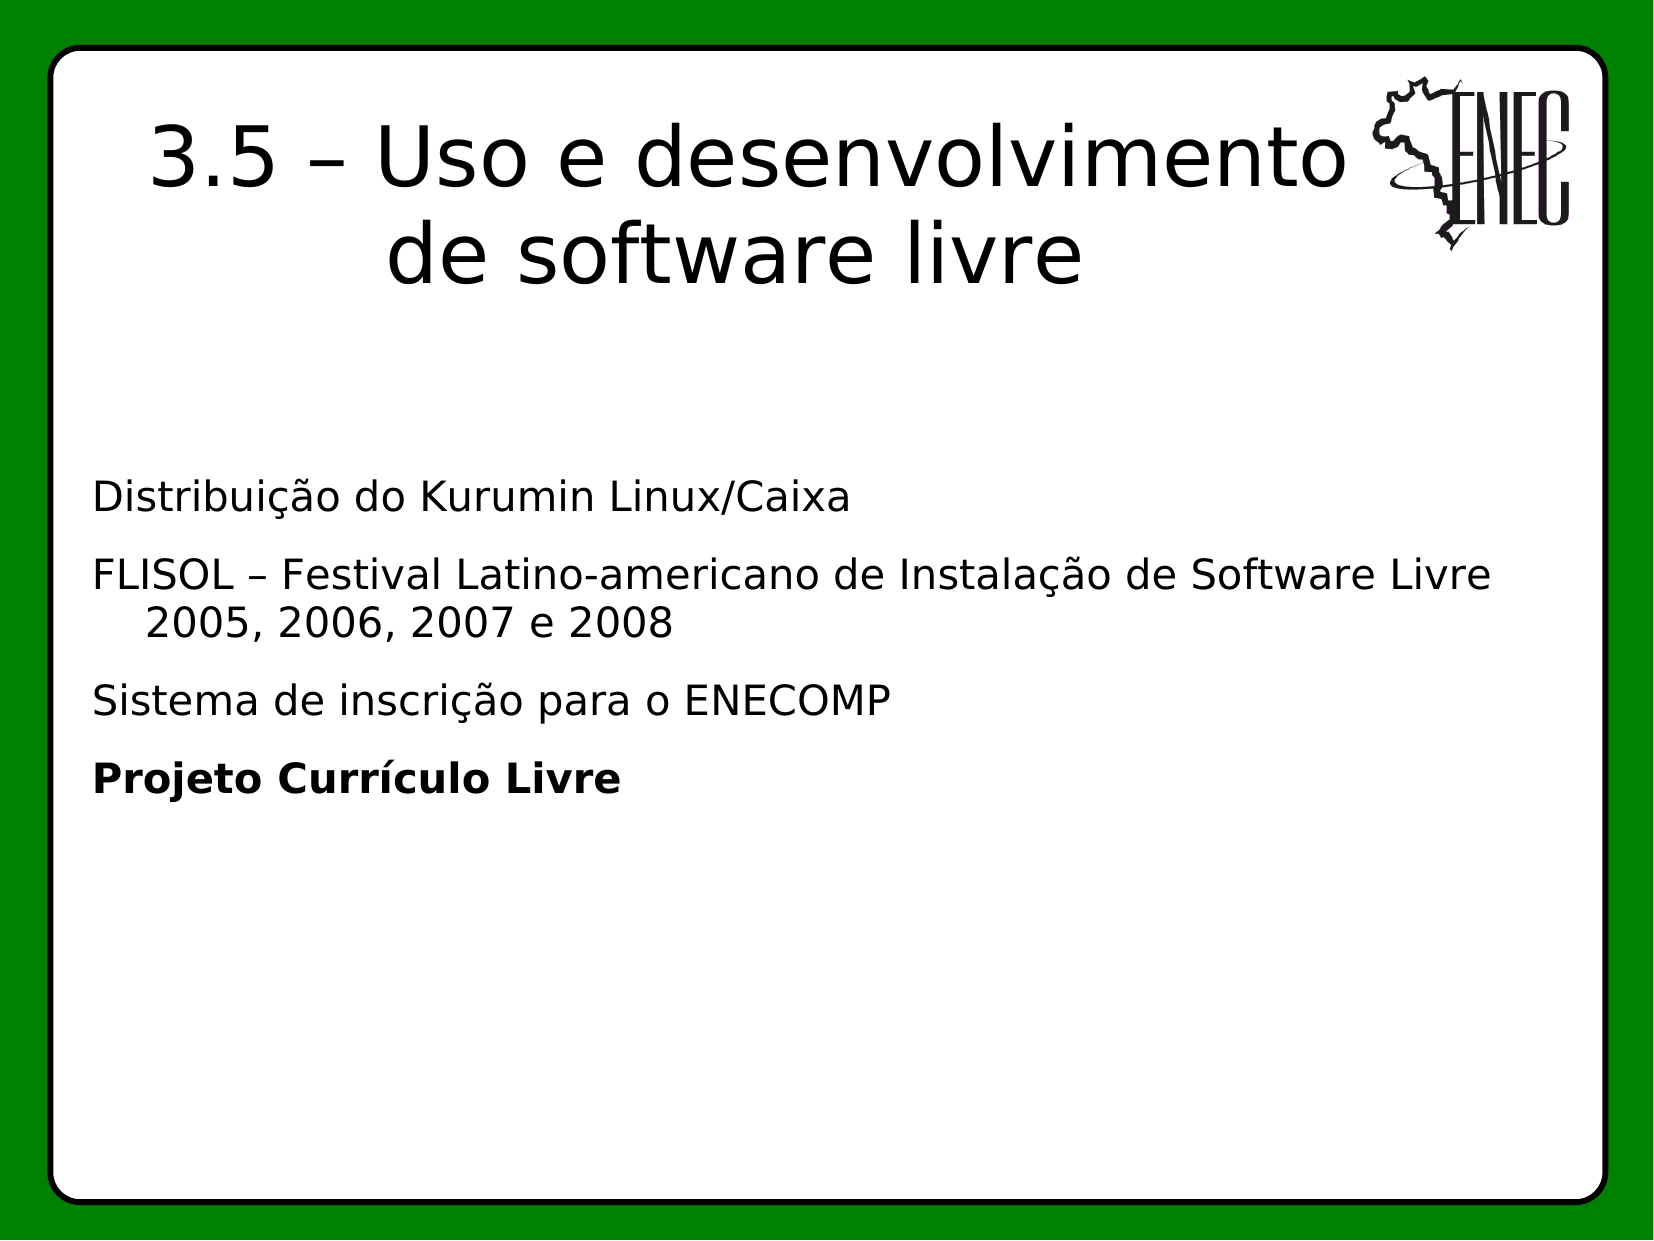

# 3.5 – Uso e desenvolvimento de software livre
Distribuição do Kurumin Linux/Caixa
FLISOL – Festival Latino-americano de Instalação de Software Livre 2005, 2006, 2007 e 2008
Sistema de inscrição para o ENECOMP
Projeto Currículo Livre